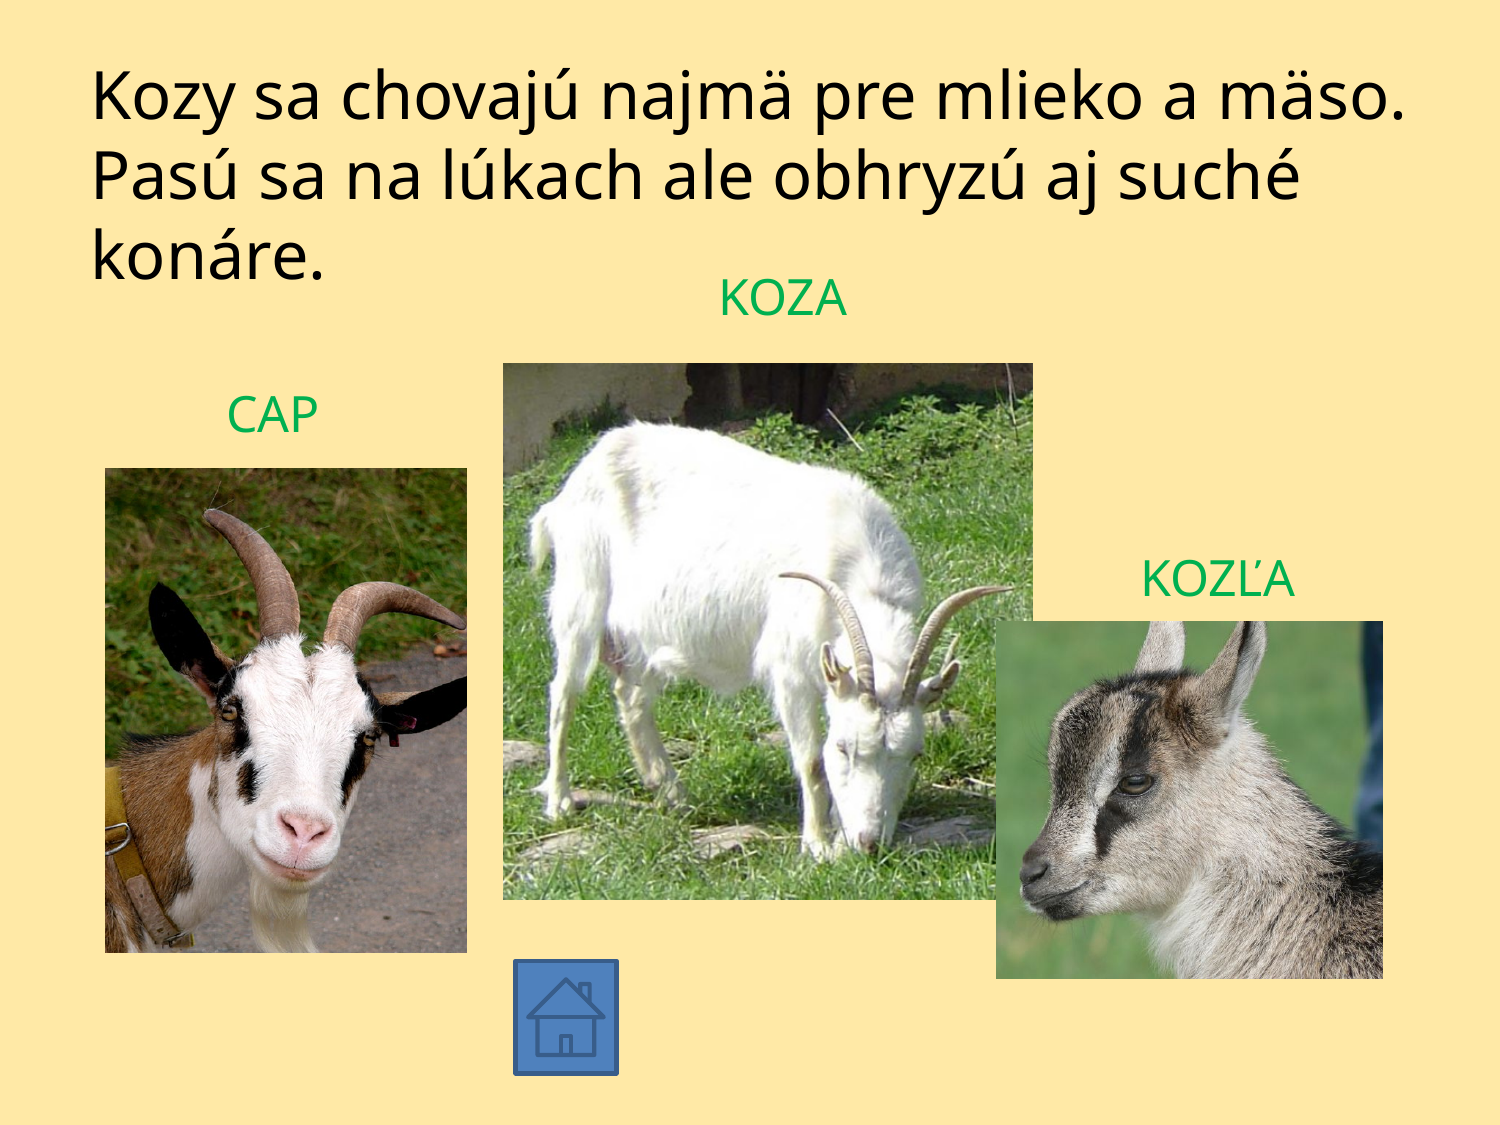

# Kozy sa chovajú najmä pre mlieko a mäso. Pasú sa na lúkach ale obhryzú aj suché konáre.
KOZA
CAP
KOZĽA